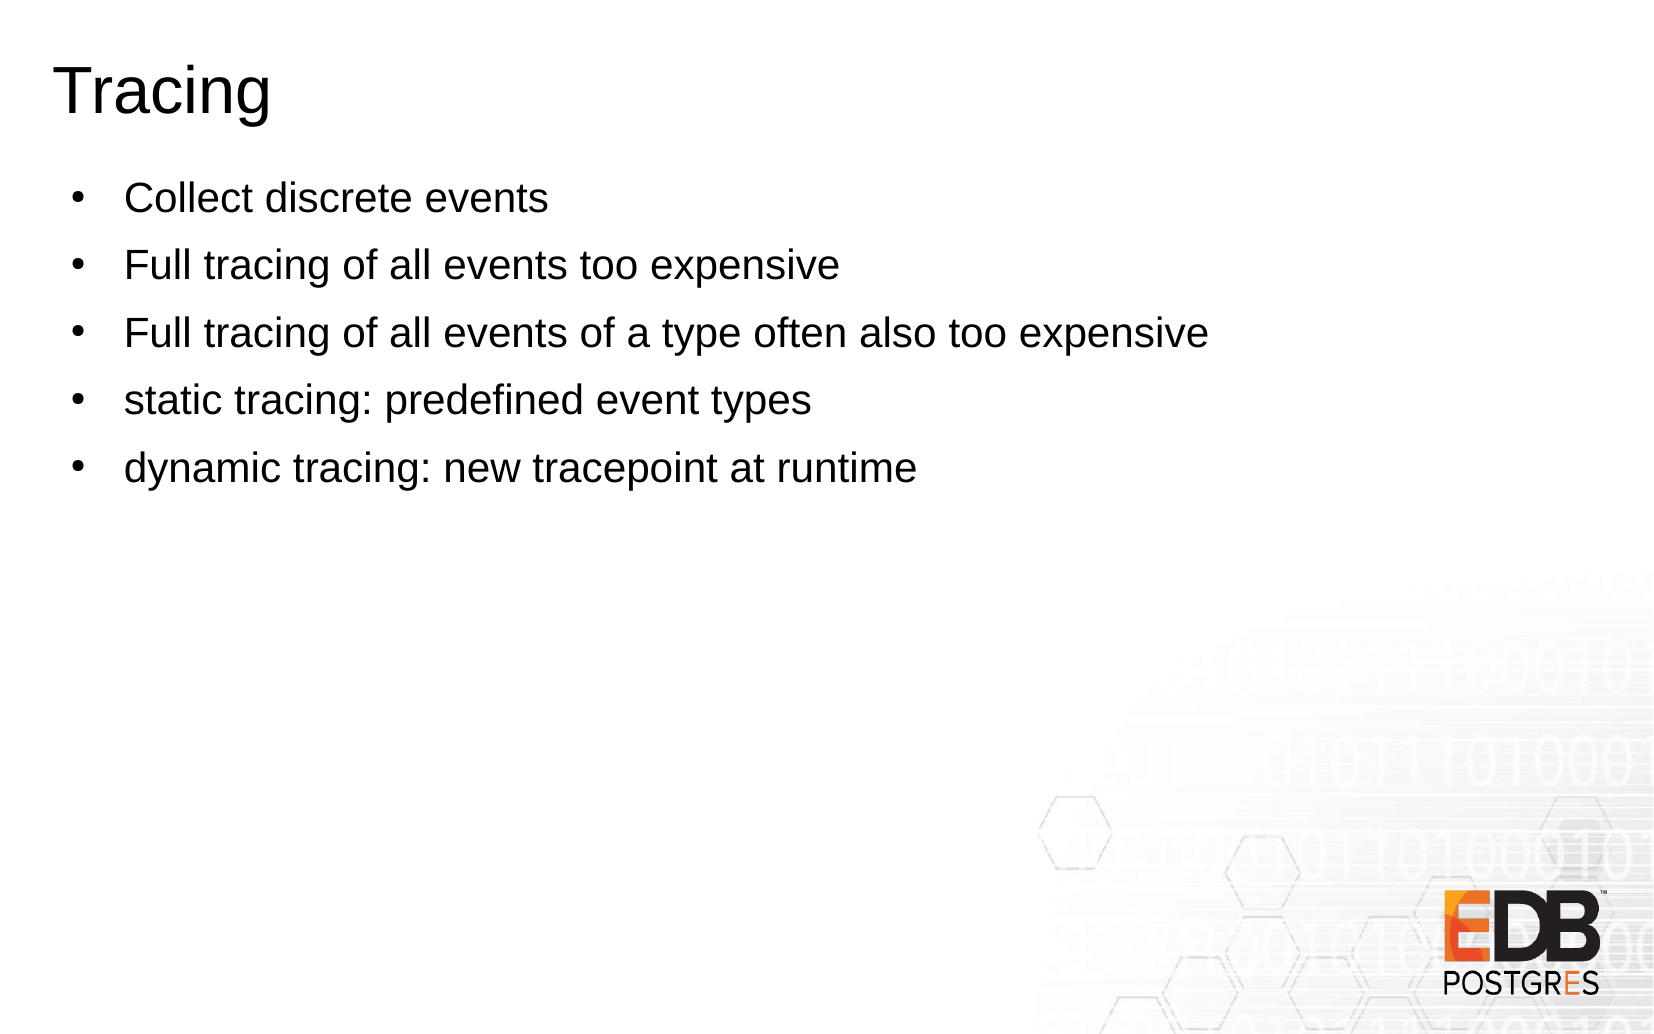

# Tracing
Collect discrete events
Full tracing of all events too expensive
Full tracing of all events of a type often also too expensive
static tracing: predefined event types
dynamic tracing: new tracepoint at runtime